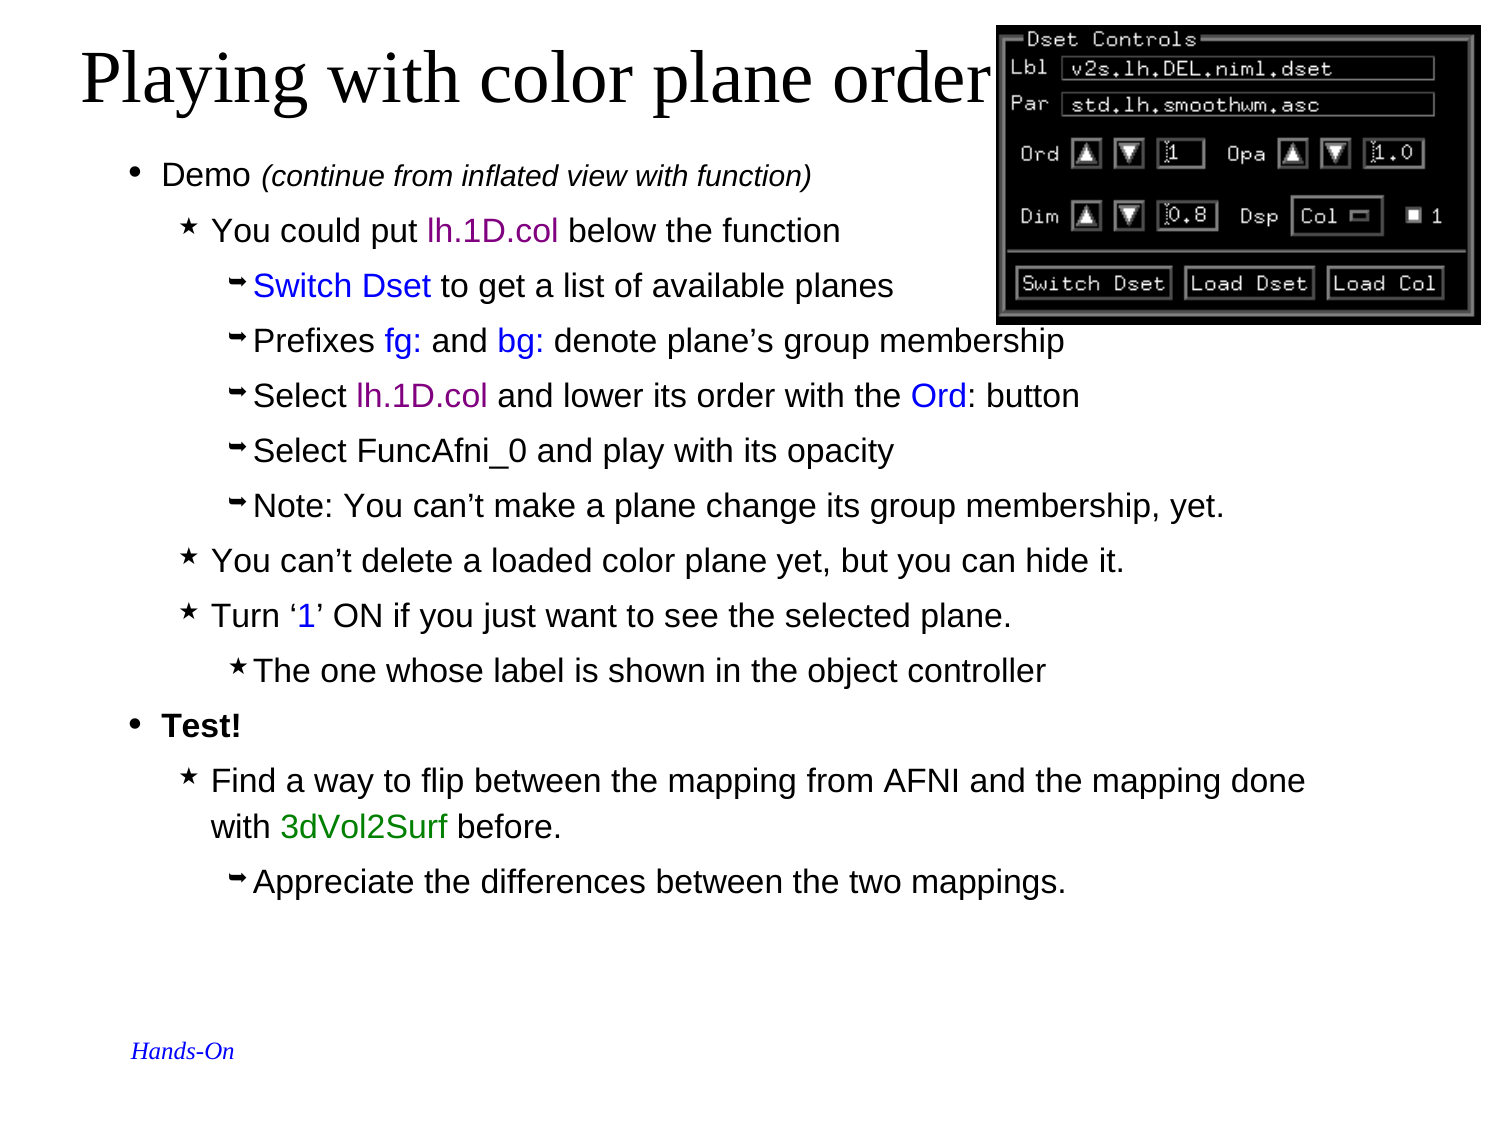

# Playing with color plane order
Demo (continue from inflated view with function)
You could put lh.1D.col below the function
Switch Dset to get a list of available planes
Prefixes fg: and bg: denote plane’s group membership
Select lh.1D.col and lower its order with the Ord: button
Select FuncAfni_0 and play with its opacity
Note: You can’t make a plane change its group membership, yet.
You can’t delete a loaded color plane yet, but you can hide it.
Turn ‘1’ ON if you just want to see the selected plane.
The one whose label is shown in the object controller
Test!
Find a way to flip between the mapping from AFNI and the mapping done with 3dVol2Surf before.
Appreciate the differences between the two mappings.
Hands-On